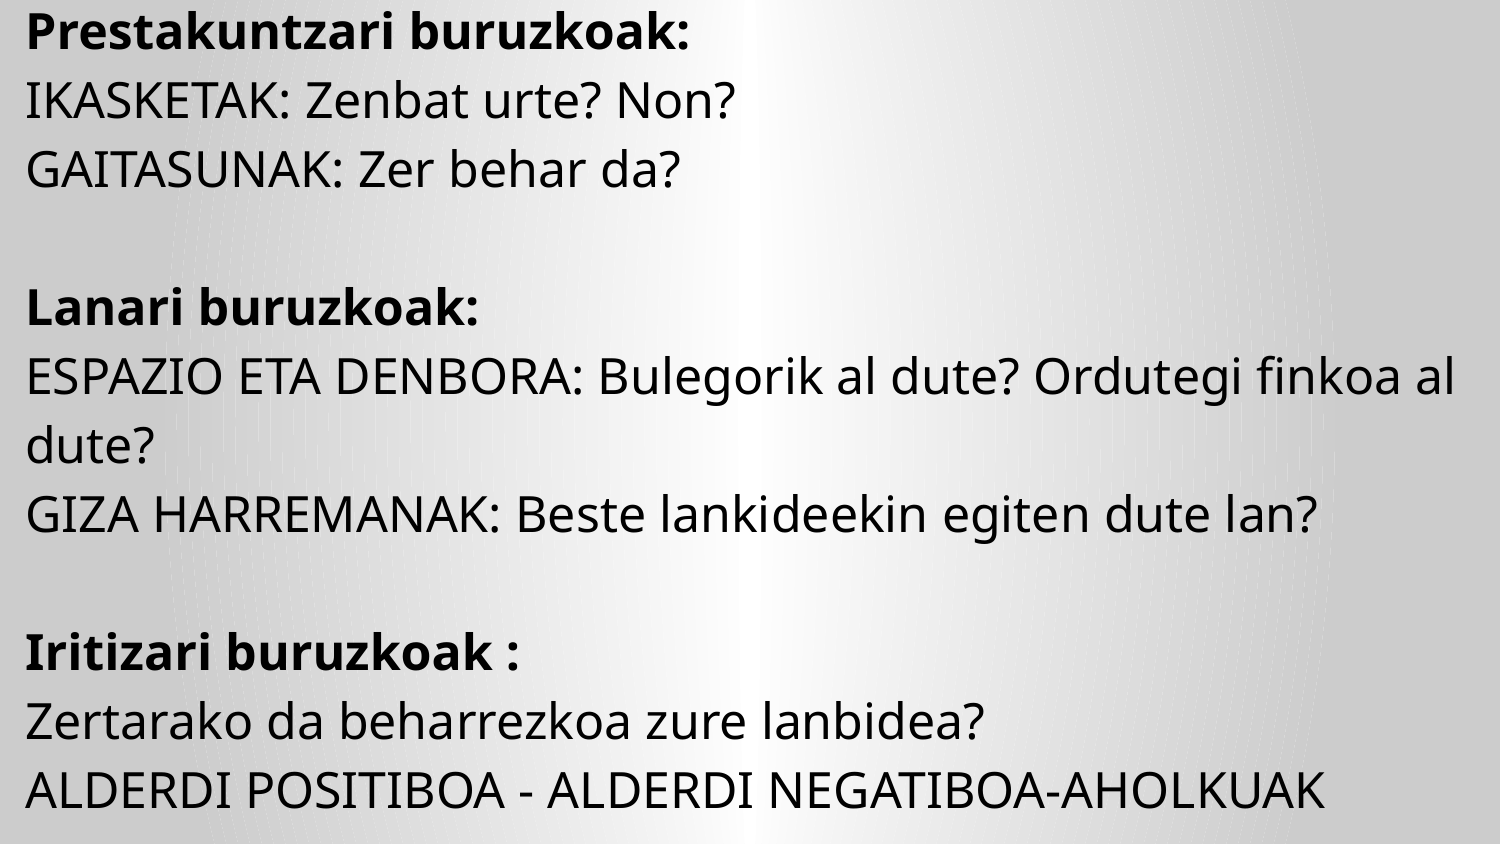

Prestakuntzari buruzkoak:
IKASKETAK: Zenbat urte? Non?
GAITASUNAK: Zer behar da?
Lanari buruzkoak:
ESPAZIO ETA DENBORA: Bulegorik al dute? Ordutegi finkoa al dute?
GIZA HARREMANAK: Beste lankideekin egiten dute lan?
Iritizari buruzkoak :
Zertarako da beharrezkoa zure lanbidea?
ALDERDI POSITIBOA - ALDERDI NEGATIBOA-AHOLKUAK